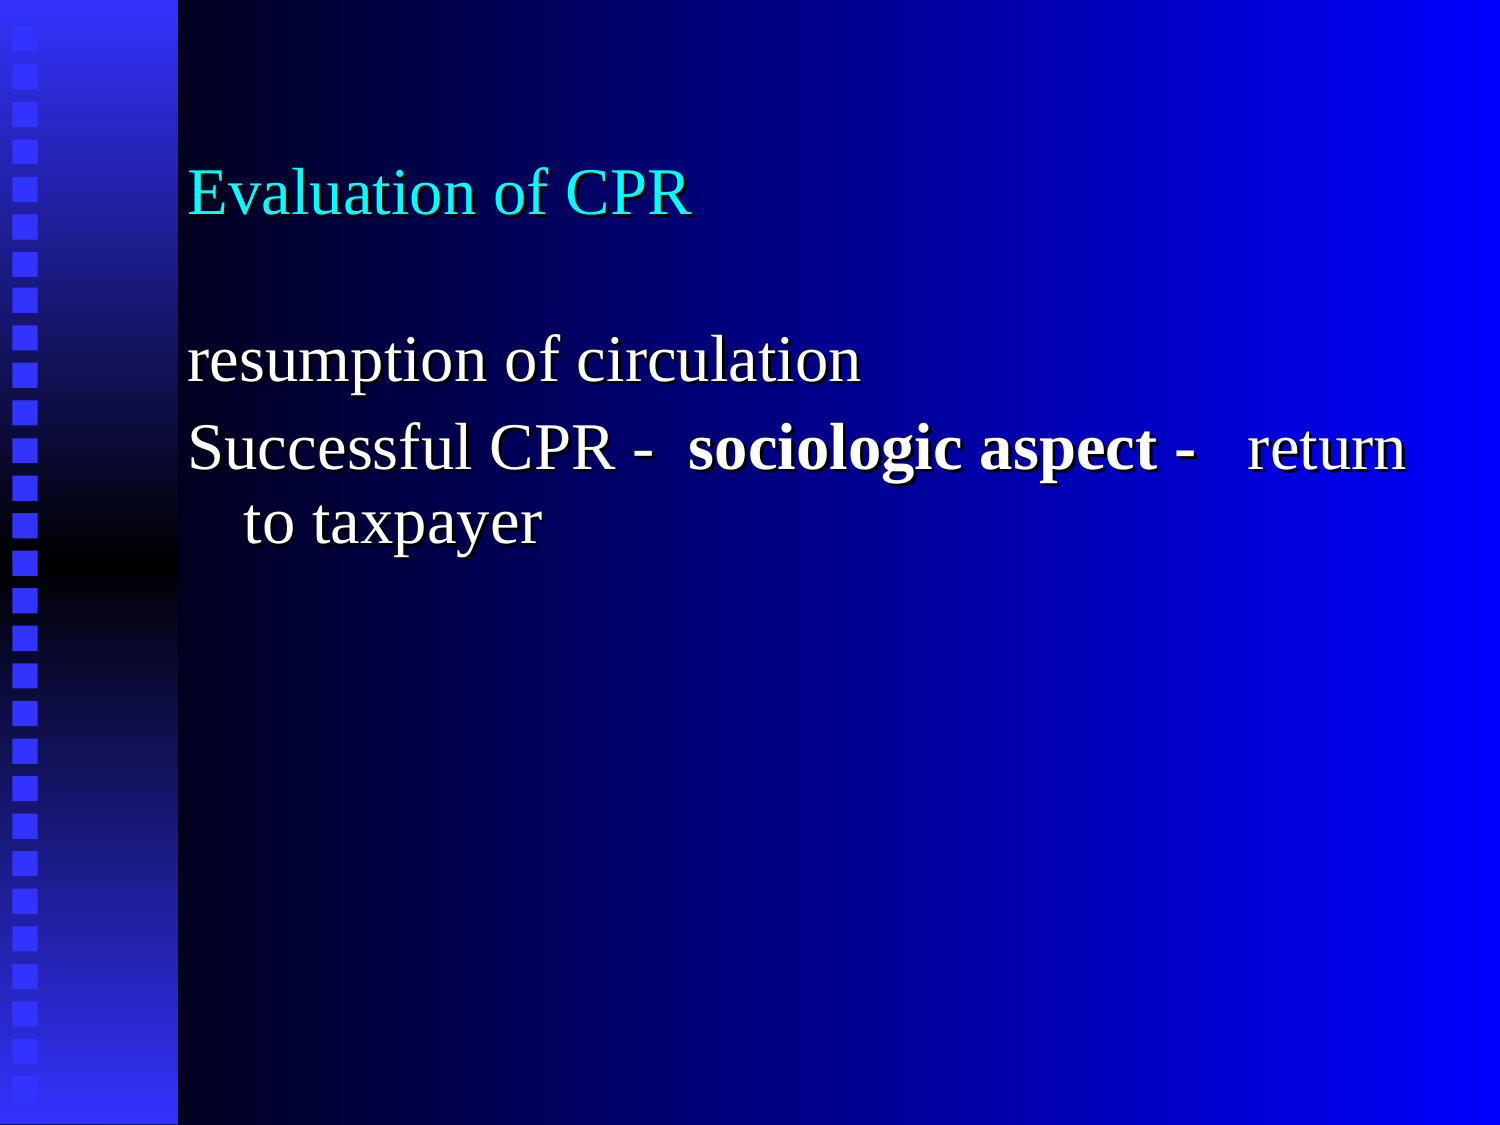

# Evaluation of CPR
resumption of circulation
Successful CPR - sociologic aspect - return to taxpayer